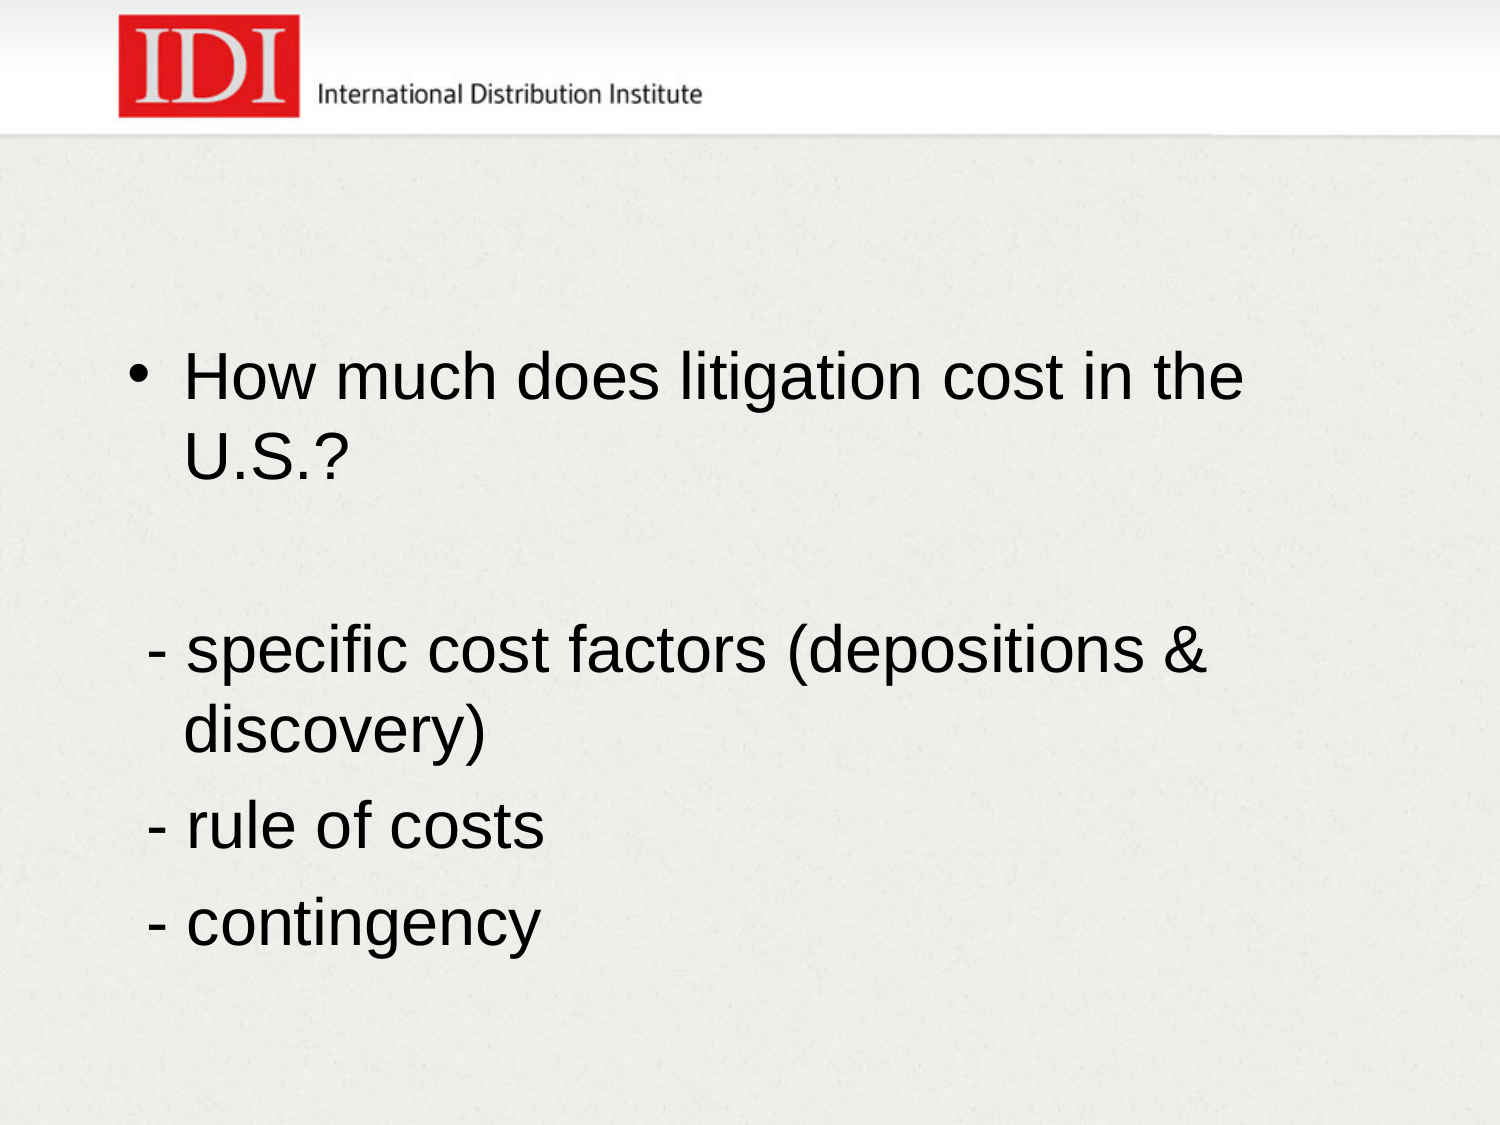

#
How much does litigation cost in the U.S.?
 - specific cost factors (depositions & discovery)
 - rule of costs
 - contingency